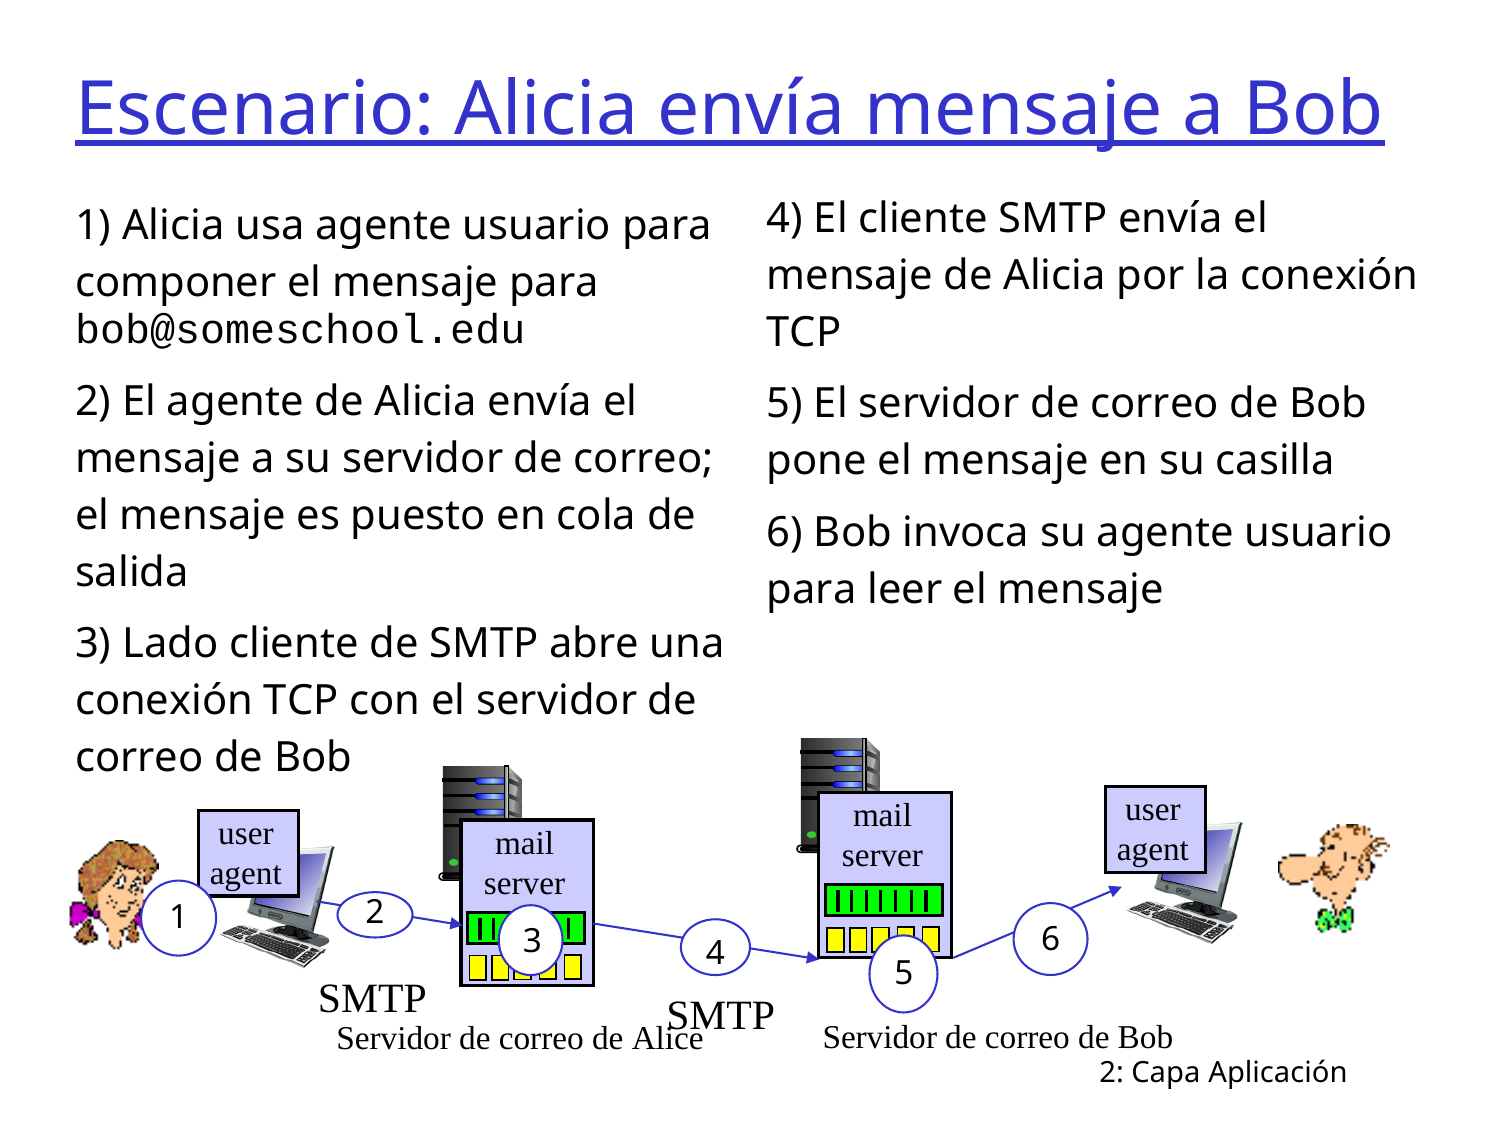

# Escenario: Alicia envía mensaje a Bob
4) El cliente SMTP envía el mensaje de Alicia por la conexión TCP
5) El servidor de correo de Bob pone el mensaje en su casilla
6) Bob invoca su agente usuario para leer el mensaje
1) Alicia usa agente usuario para componer el mensaje para bob@someschool.edu
2) El agente de Alicia envía el mensaje a su servidor de correo; el mensaje es puesto en cola de salida
3) Lado cliente de SMTP abre una conexión TCP con el servidor de correo de Bob
mail
server
mail
server
user
agent
user
agent
1
2
6
3
4
5
SMTP
SMTP
Servidor de correo de Bob
Servidor de correo de Alice